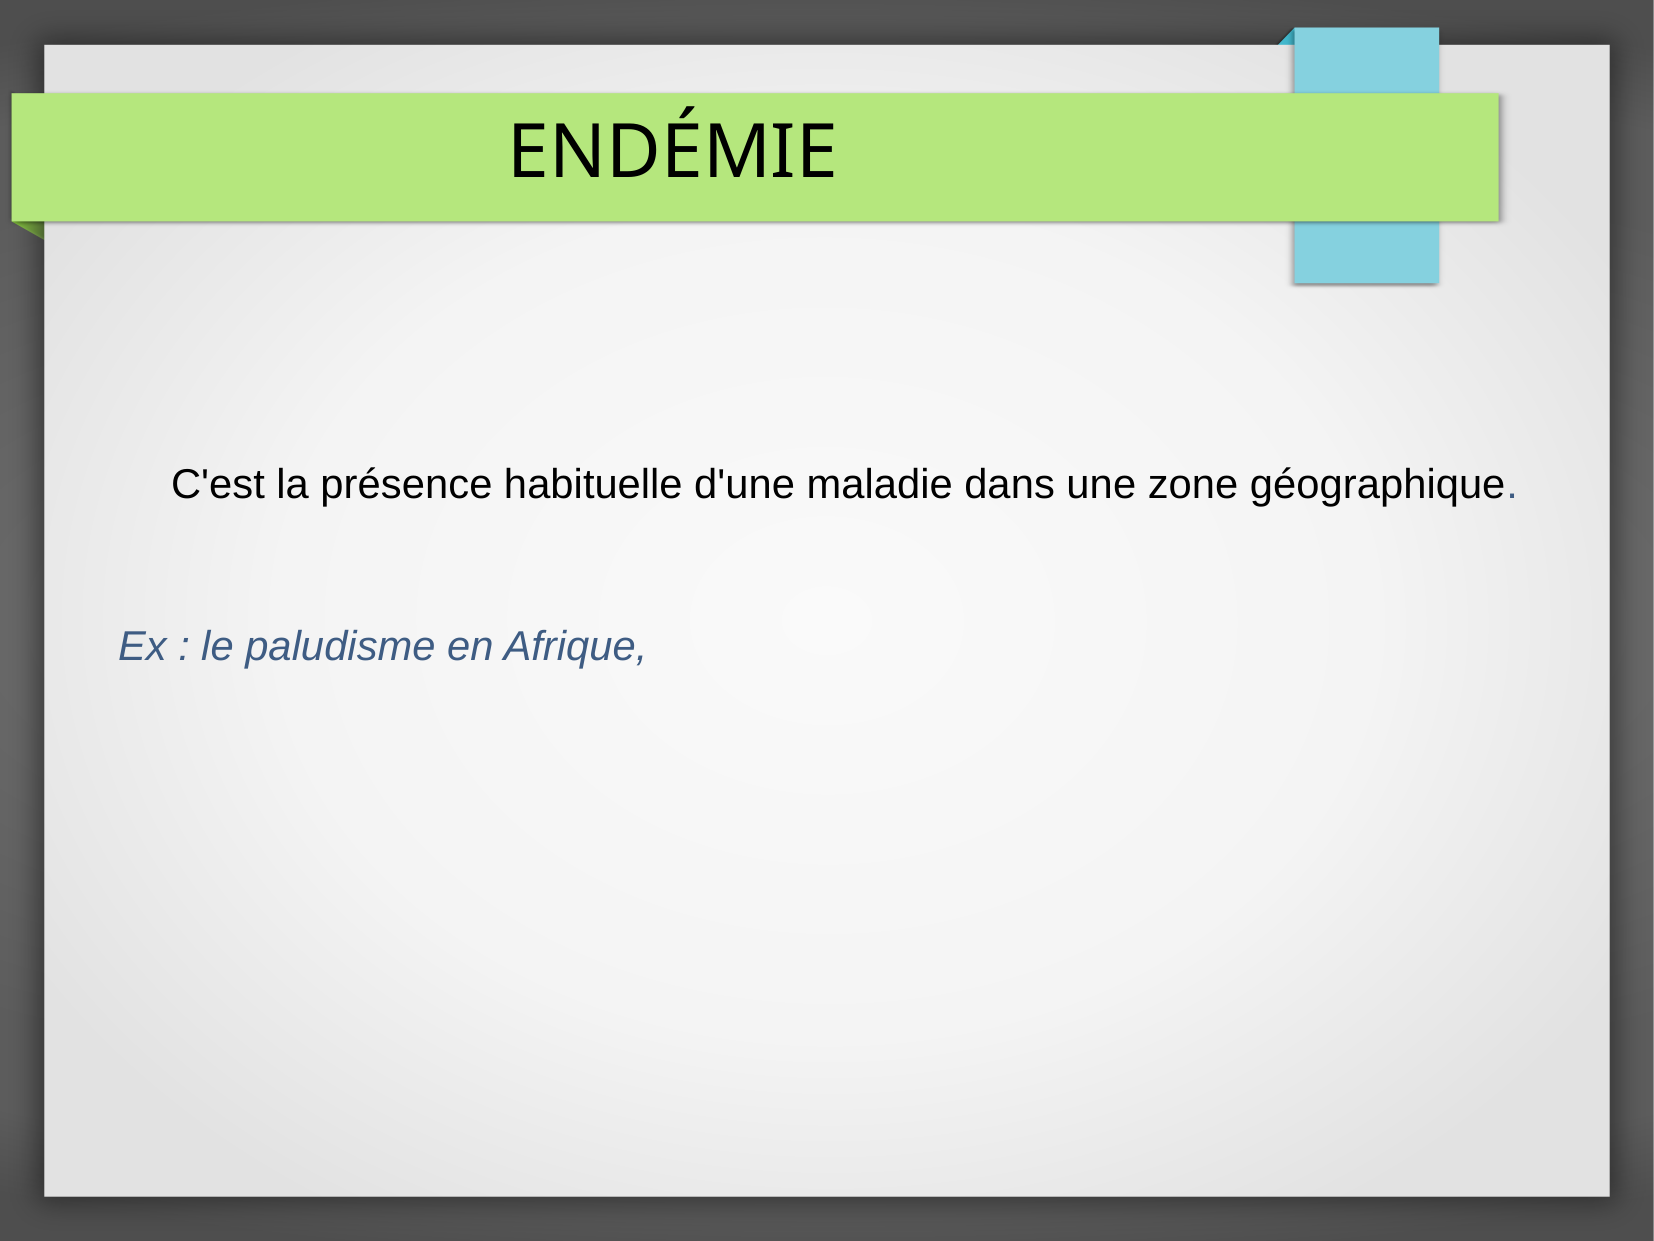

# ENDéMIE
C'est la présence habituelle d'une maladie dans une zone géographique.
Ex : le paludisme en Afrique,